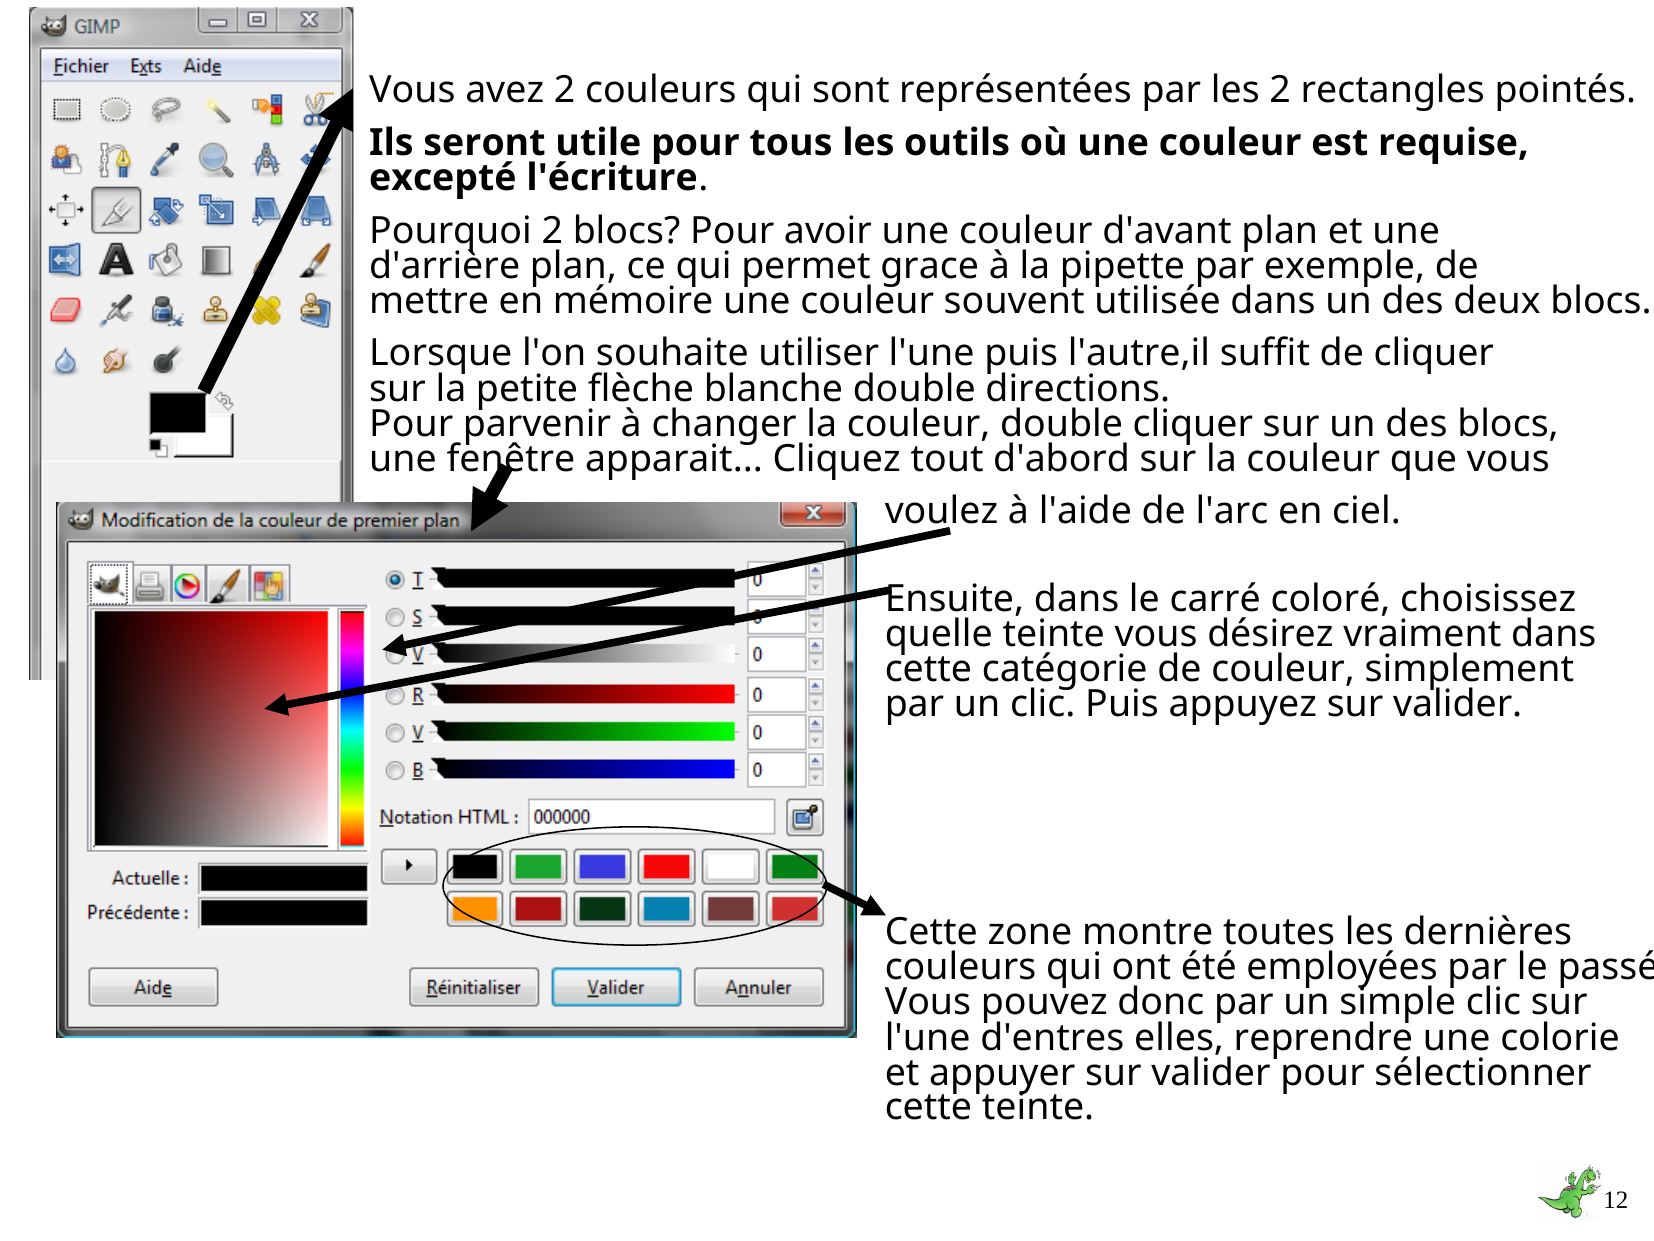

Vous avez 2 couleurs qui sont représentées par les 2 rectangles pointés.
Ils seront utile pour tous les outils où une couleur est requise,
excepté l'écriture.
Pourquoi 2 blocs? Pour avoir une couleur d'avant plan et une
d'arrière plan, ce qui permet grace à la pipette par exemple, de
mettre en mémoire une couleur souvent utilisée dans un des deux blocs.
Lorsque l'on souhaite utiliser l'une puis l'autre,il suffit de cliquer
sur la petite flèche blanche double directions.
Pour parvenir à changer la couleur, double cliquer sur un des blocs,
une fenêtre apparait... Cliquez tout d'abord sur la couleur que vous
							voulez à l'aide de l'arc en ciel.
							Ensuite, dans le carré coloré, choisissez
							quelle teinte vous désirez vraiment dans
							cette catégorie de couleur, simplement
							par un clic. Puis appuyez sur valider.
							Cette zone montre toutes les dernières
							couleurs qui ont été employées par le passé.
							Vous pouvez donc par un simple clic sur
							l'une d'entres elles, reprendre une colorie
							et appuyer sur valider pour sélectionner
							cette teinte.
12